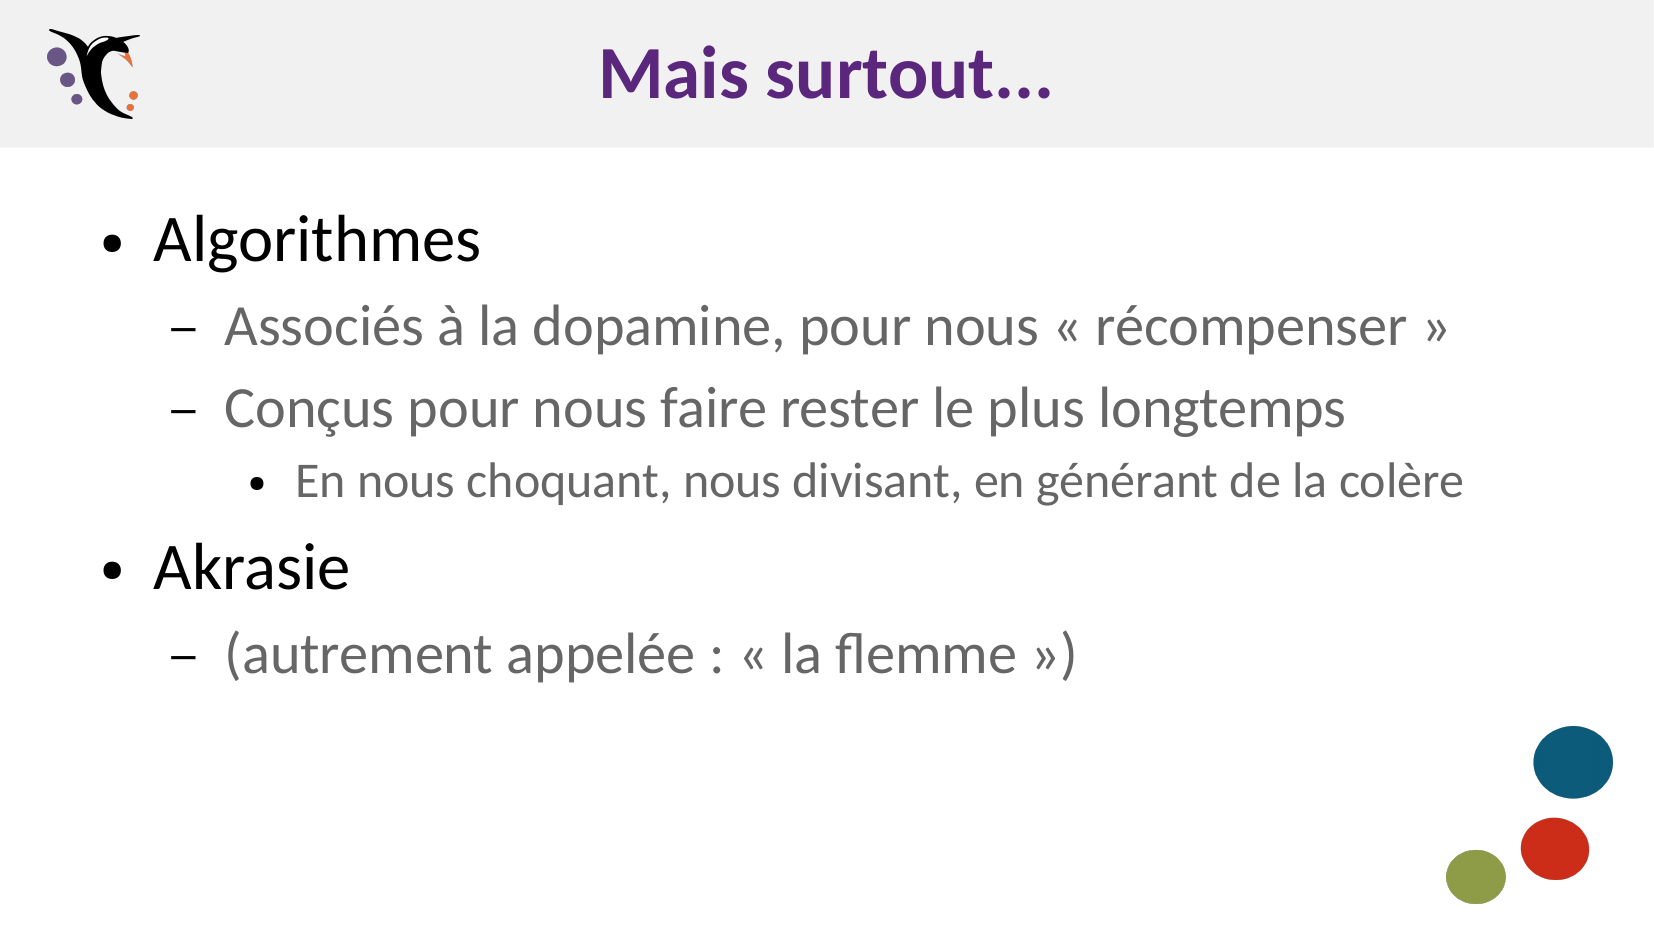

# Mais surtout...
Algorithmes
Associés à la dopamine, pour nous « récompenser »
Conçus pour nous faire rester le plus longtemps
En nous choquant, nous divisant, en générant de la colère
Akrasie
(autrement appelée : « la flemme »)